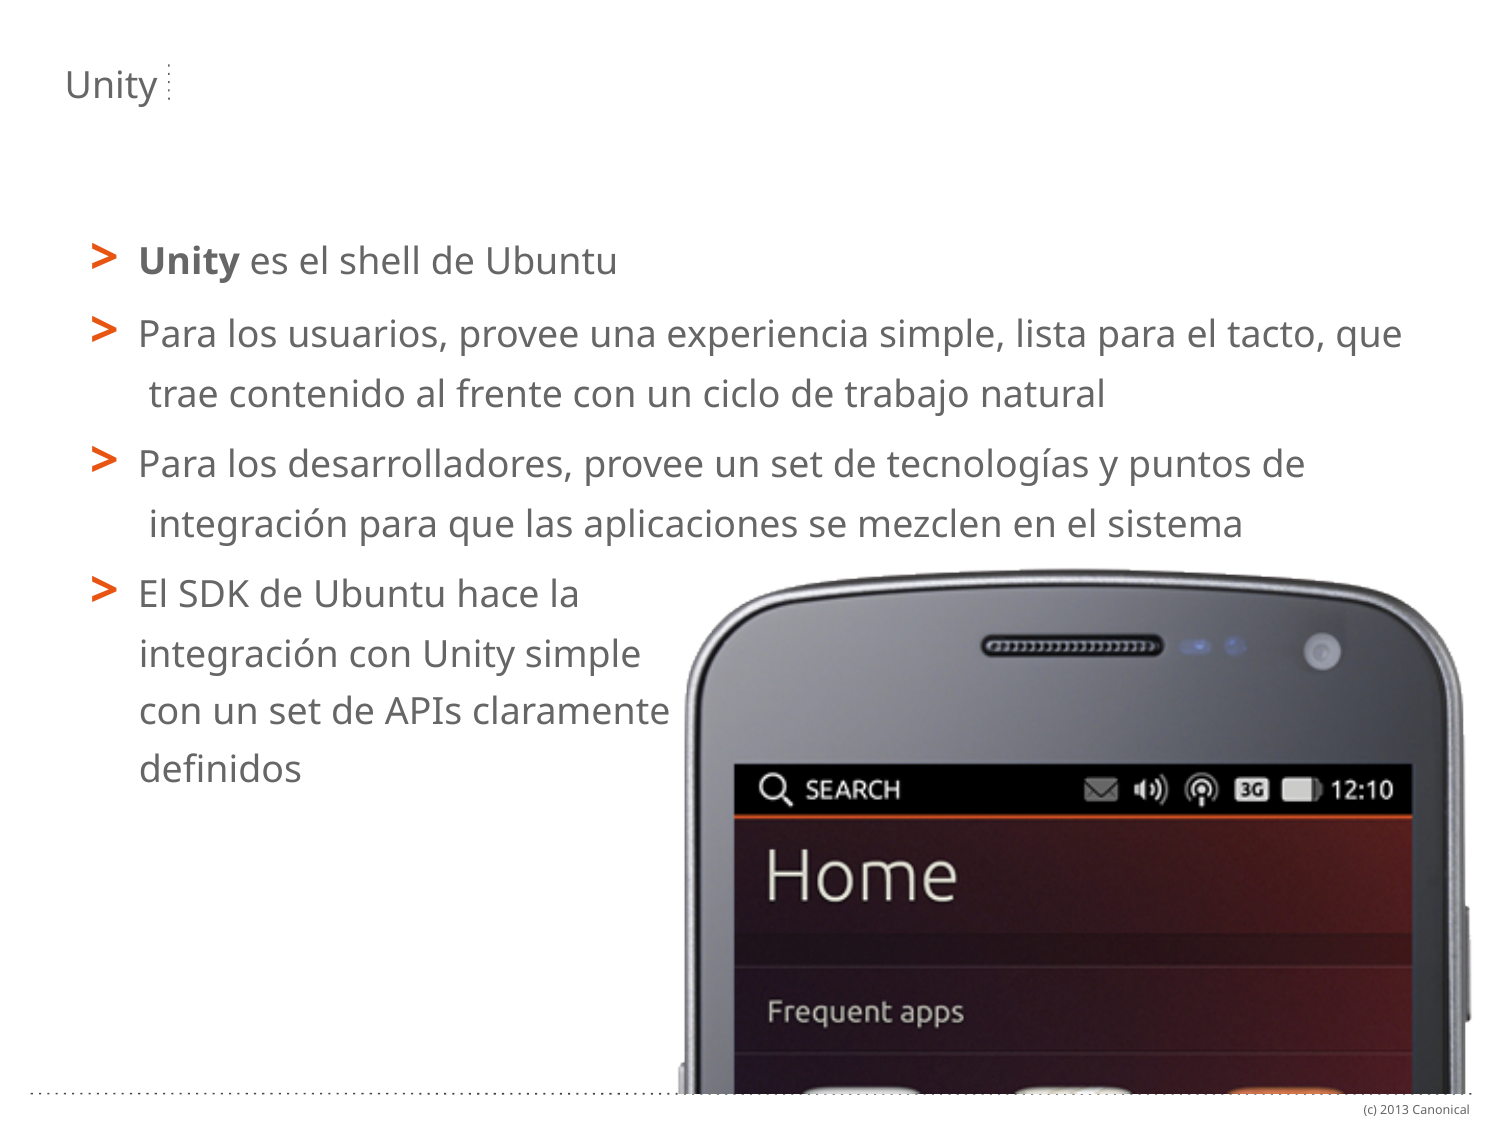

Unity
# > Unity es el shell de Ubuntu
> Para los usuarios, provee una experiencia simple, lista para el tacto, que
 trae contenido al frente con un ciclo de trabajo natural
> Para los desarrolladores, provee un set de tecnologías y puntos de
 integración para que las aplicaciones se mezclen en el sistema
> El SDK de Ubuntu hace la
 integración con Unity simple
 con un set de APIs claramente
 definidos
(c) 2013 Canonical